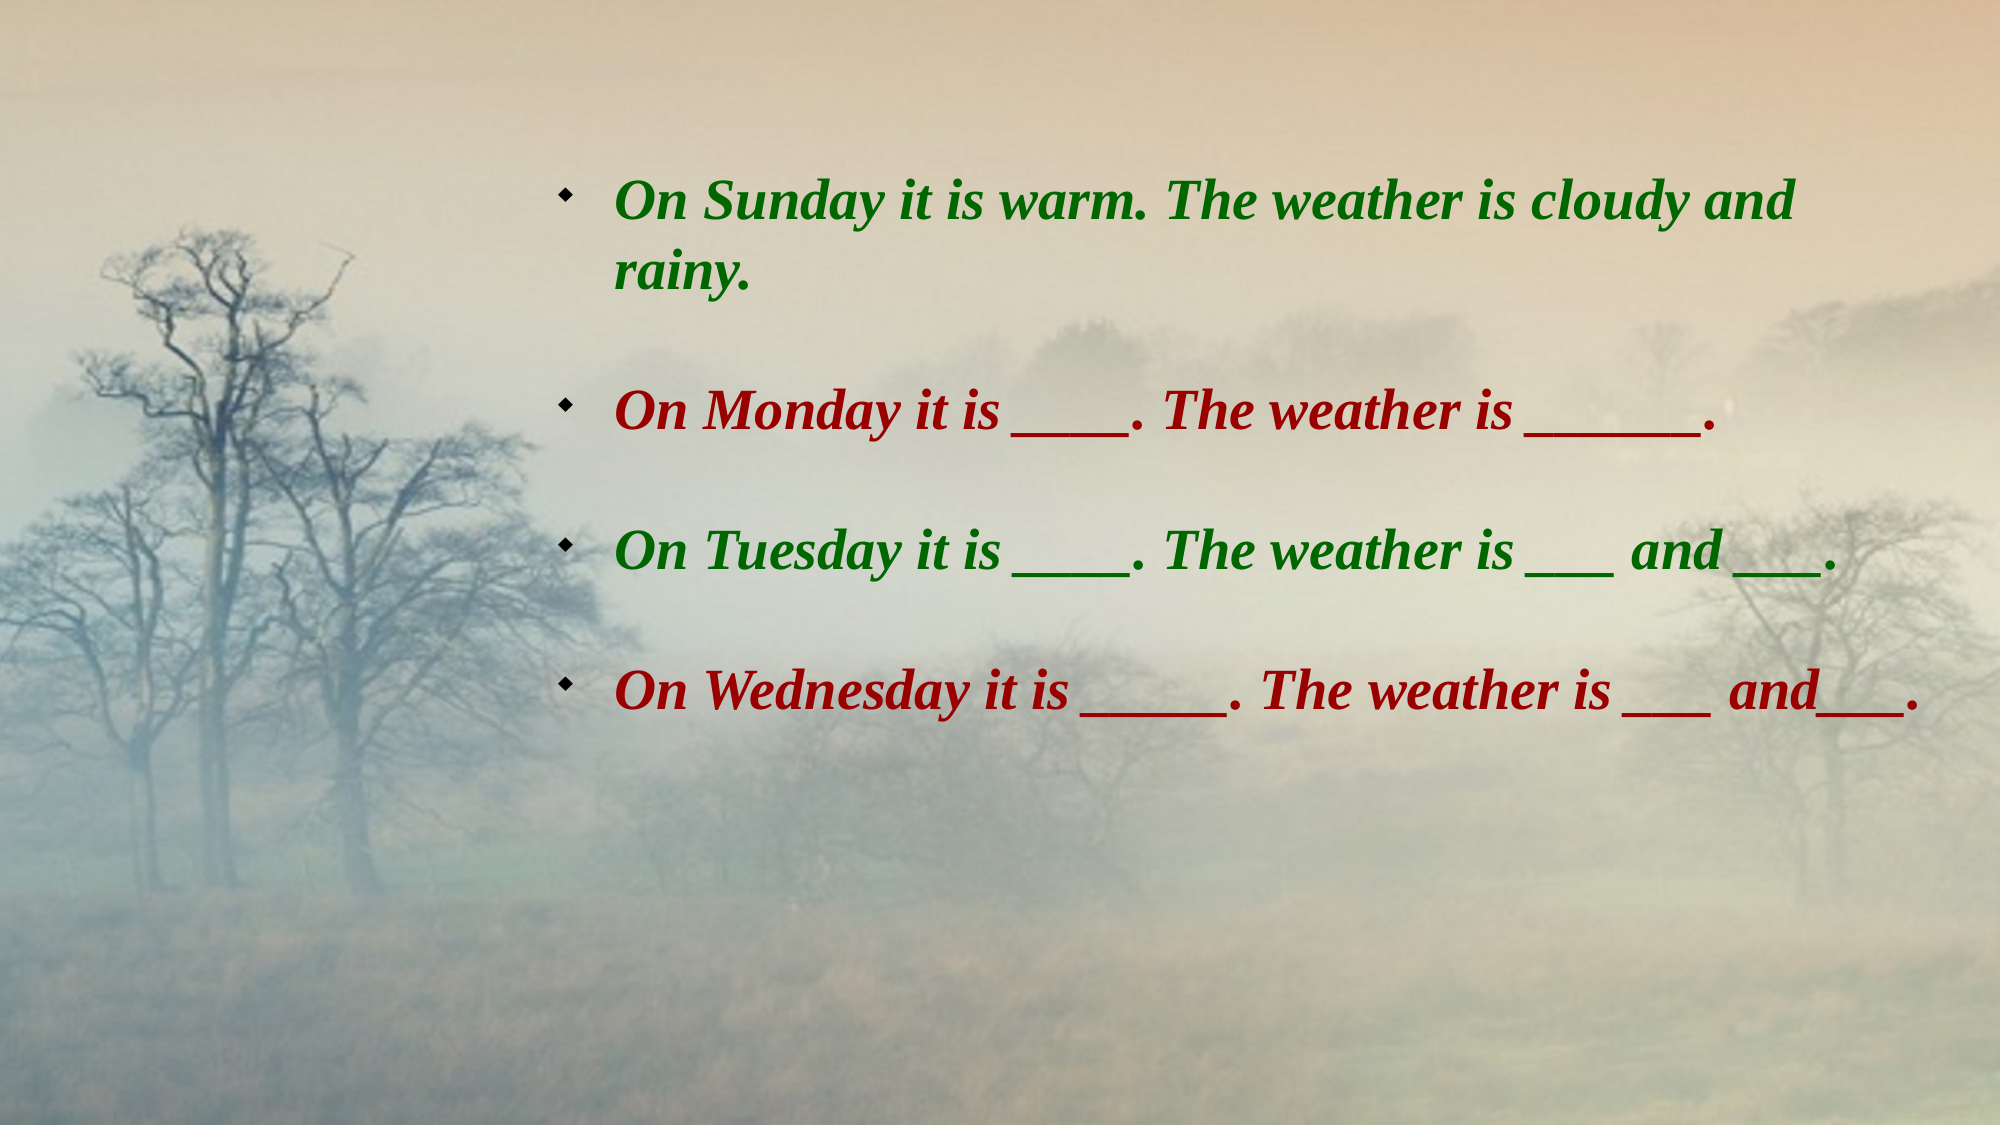

On Sunday it is warm. The weather is cloudy and rainy.
On Monday it is ____. The weather is ______.
On Tuesday it is ____. The weather is ___ and ___.
On Wednesday it is _____. The weather is ___ and___.